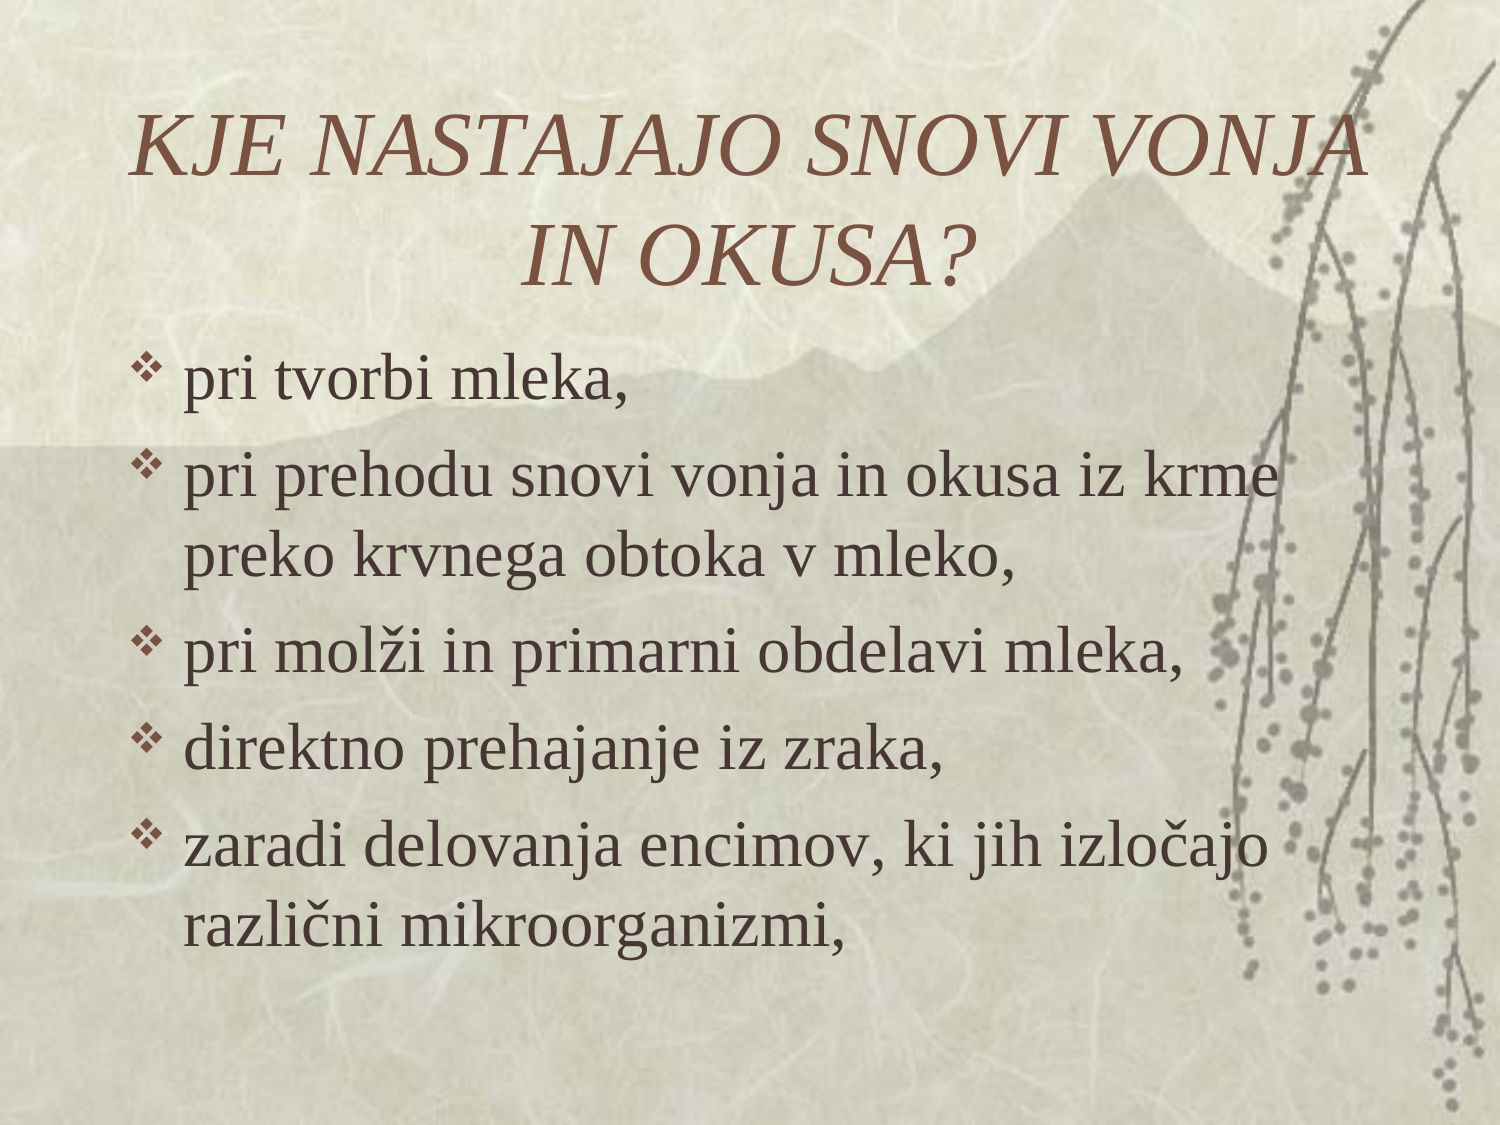

# KJE NASTAJAJO SNOVI VONJA IN OKUSA?
pri tvorbi mleka,
pri prehodu snovi vonja in okusa iz krme preko krvnega obtoka v mleko,
pri molži in primarni obdelavi mleka,
direktno prehajanje iz zraka,
zaradi delovanja encimov, ki jih izločajo različni mikroorganizmi,